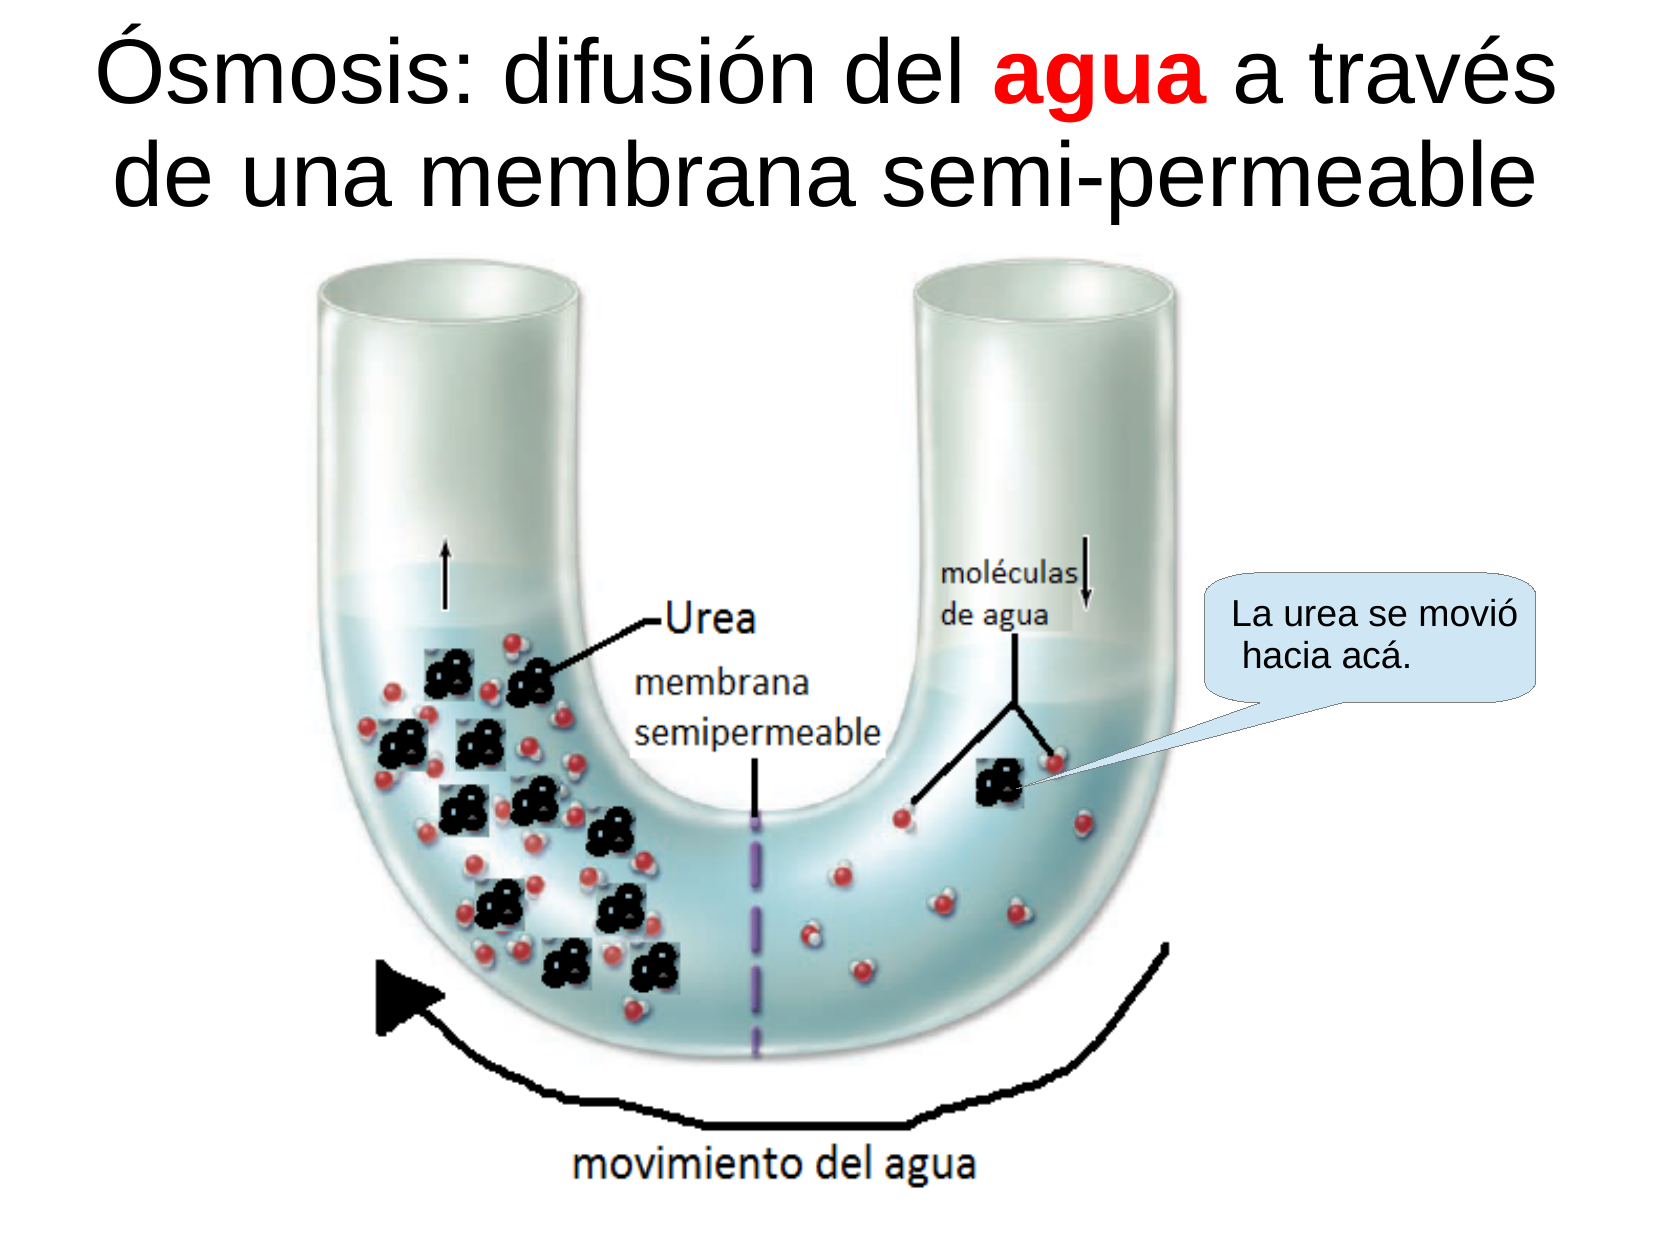

# Ósmosis: difusión del agua a través de una membrana semi-permeable
La urea se movió
 hacia acá.